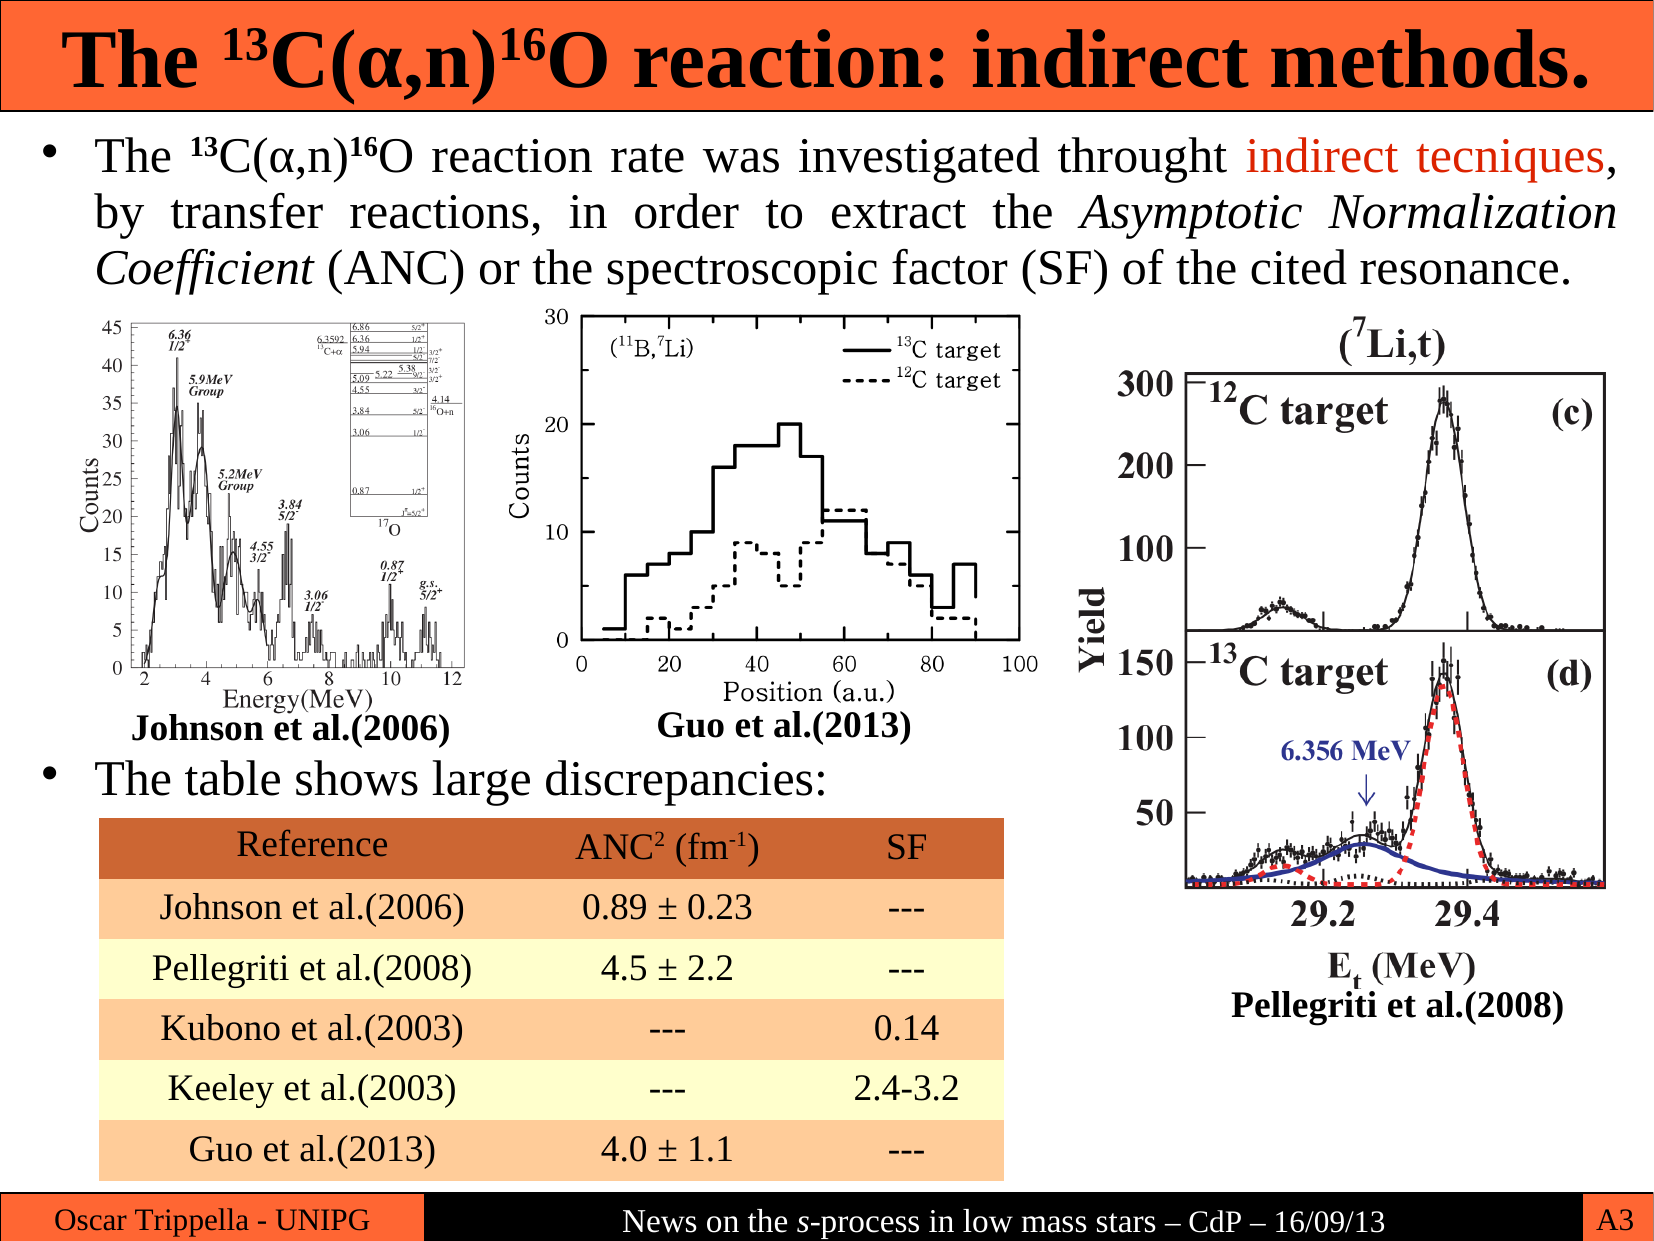

The 13C(α,n)16O reaction: indirect methods.
# The 13C(α,n)16O reaction rate was investigated throught indirect tecniques, by transfer reactions, in order to extract the Asymptotic Normalization Coefficient (ANC) or the spectroscopic factor (SF) of the cited resonance.
The table shows large discrepancies:
Guo et al.(2013)
Johnson et al.(2006)
| Reference | ANC2 (fm-1) | SF |
| --- | --- | --- |
| Johnson et al.(2006) | 0.89 ± 0.23 | --- |
| Pellegriti et al.(2008) | 4.5 ± 2.2 | --- |
| Kubono et al.(2003) | --- | 0.14 |
| Keeley et al.(2003) | --- | 2.4-3.2 |
| Guo et al.(2013) | 4.0 ± 1.1 | --- |
Pellegriti et al.(2008)
Oscar Trippella - UNIPG
News on the s-process in low mass stars – CdP – 16/09/13
A3